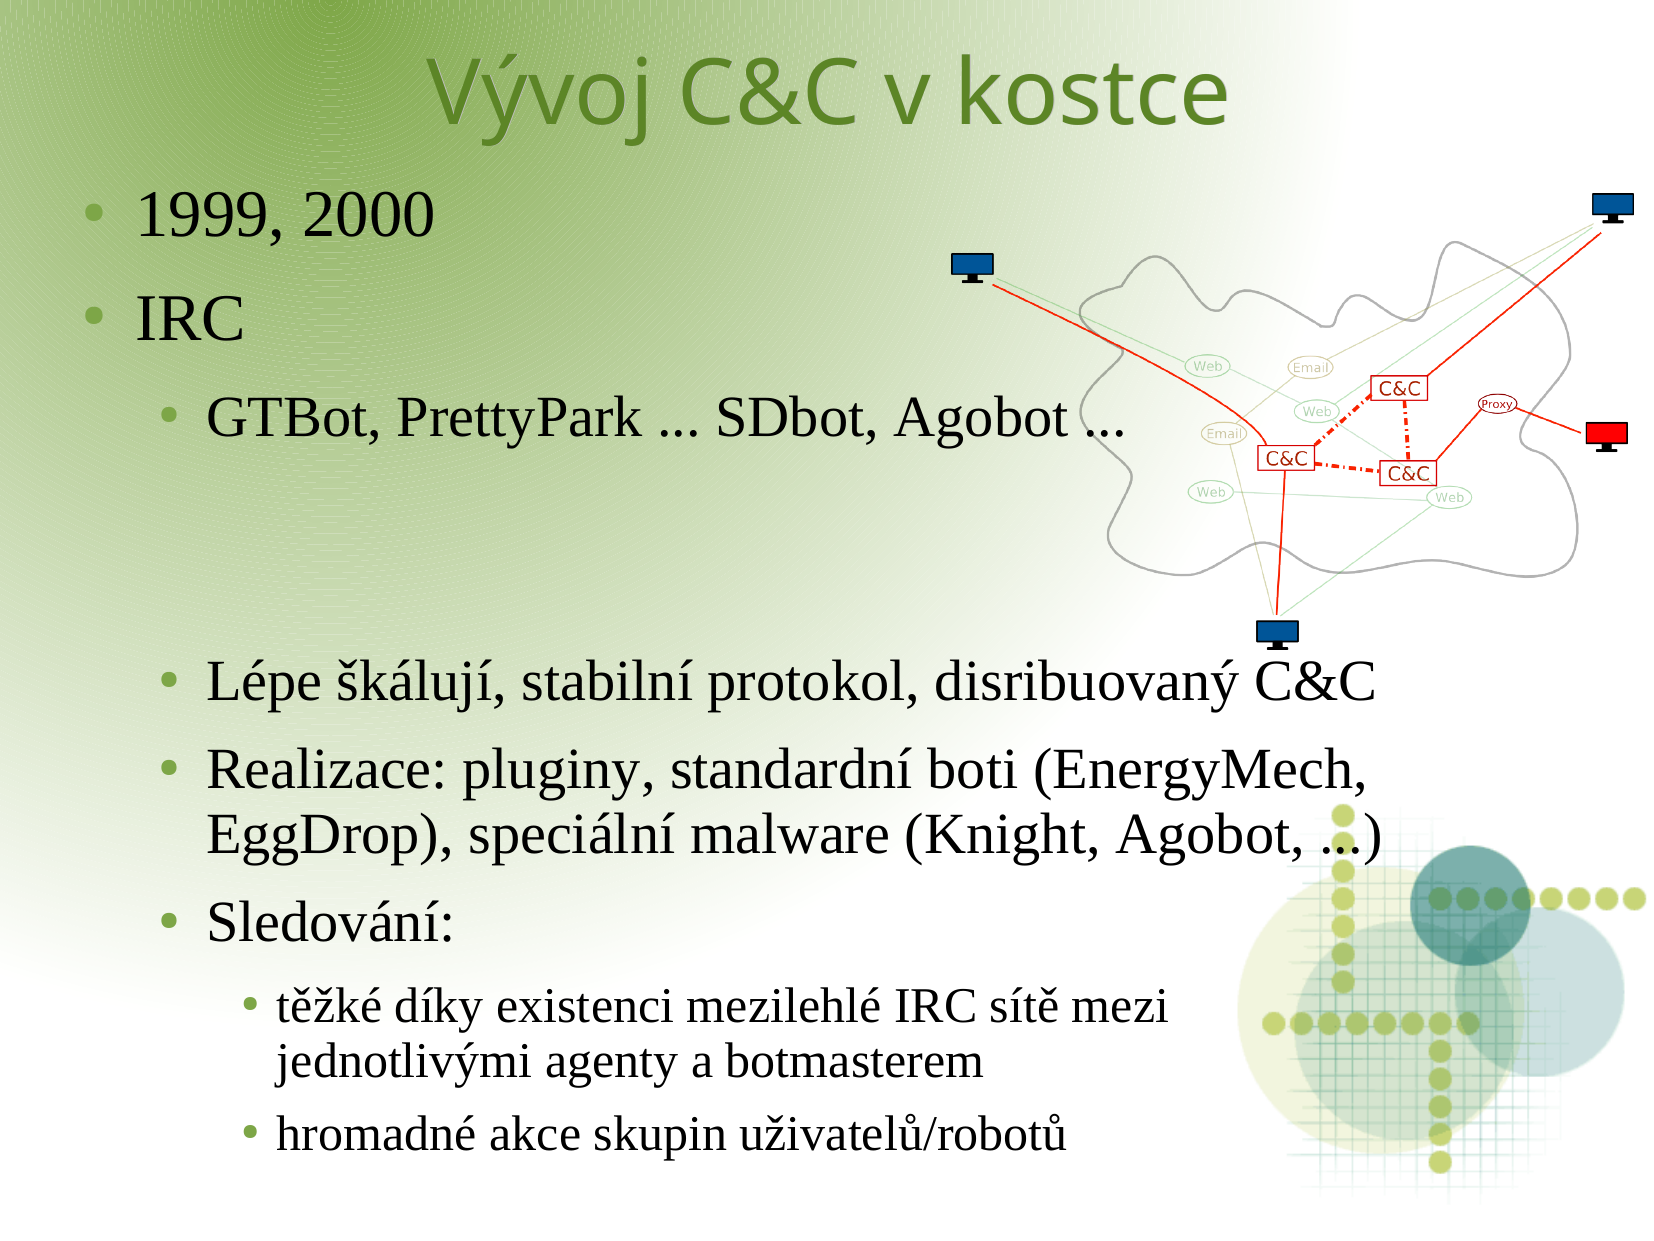

# Vývoj C&C v kostce
1999, 2000
IRC
GTBot, PrettyPark ... SDbot, Agobot ...
Lépe škálují, stabilní protokol, disribuovaný C&C
Realizace: pluginy, standardní boti (EnergyMech, EggDrop), speciální malware (Knight, Agobot, ...)
Sledování:
těžké díky existenci mezilehlé IRC sítě mezi
jednotlivými agenty a botmasterem
hromadné akce skupin uživatelů/robotů